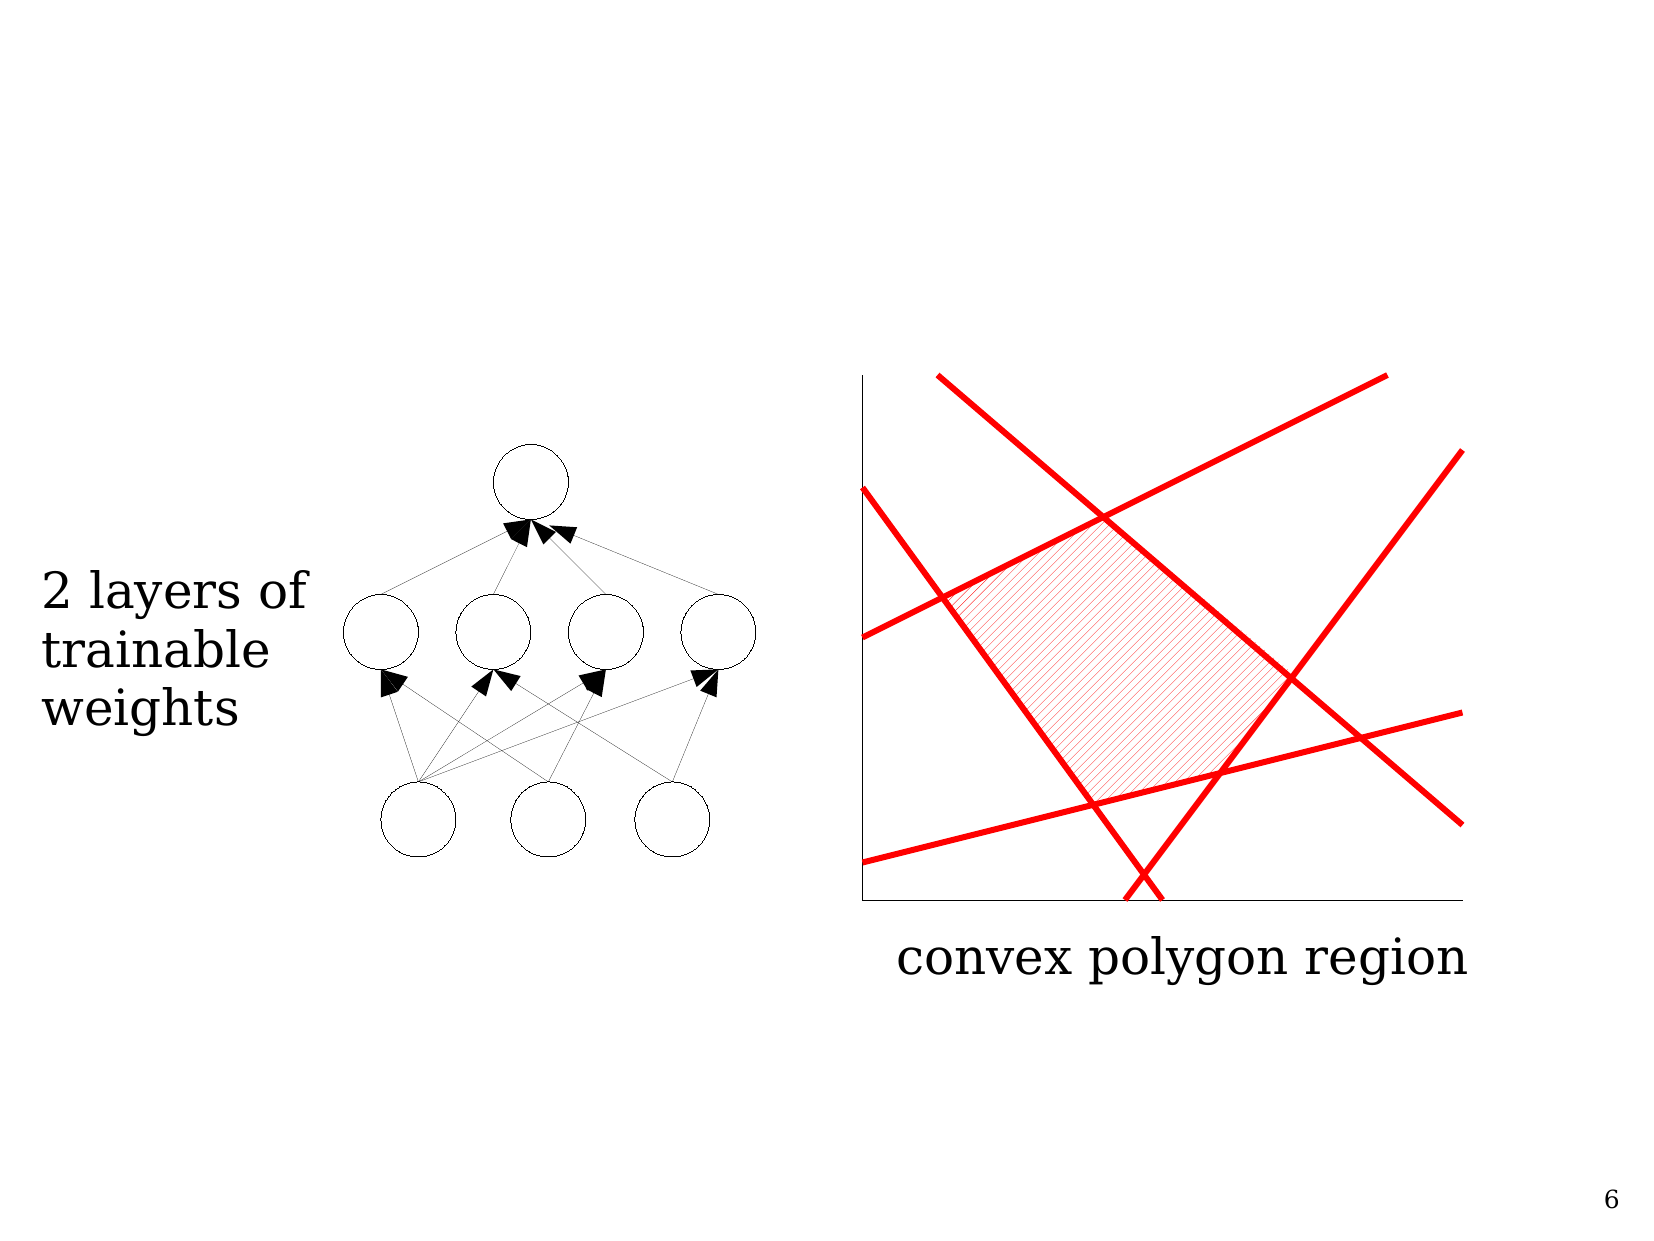

2 layers of
trainable weights
convex polygon region